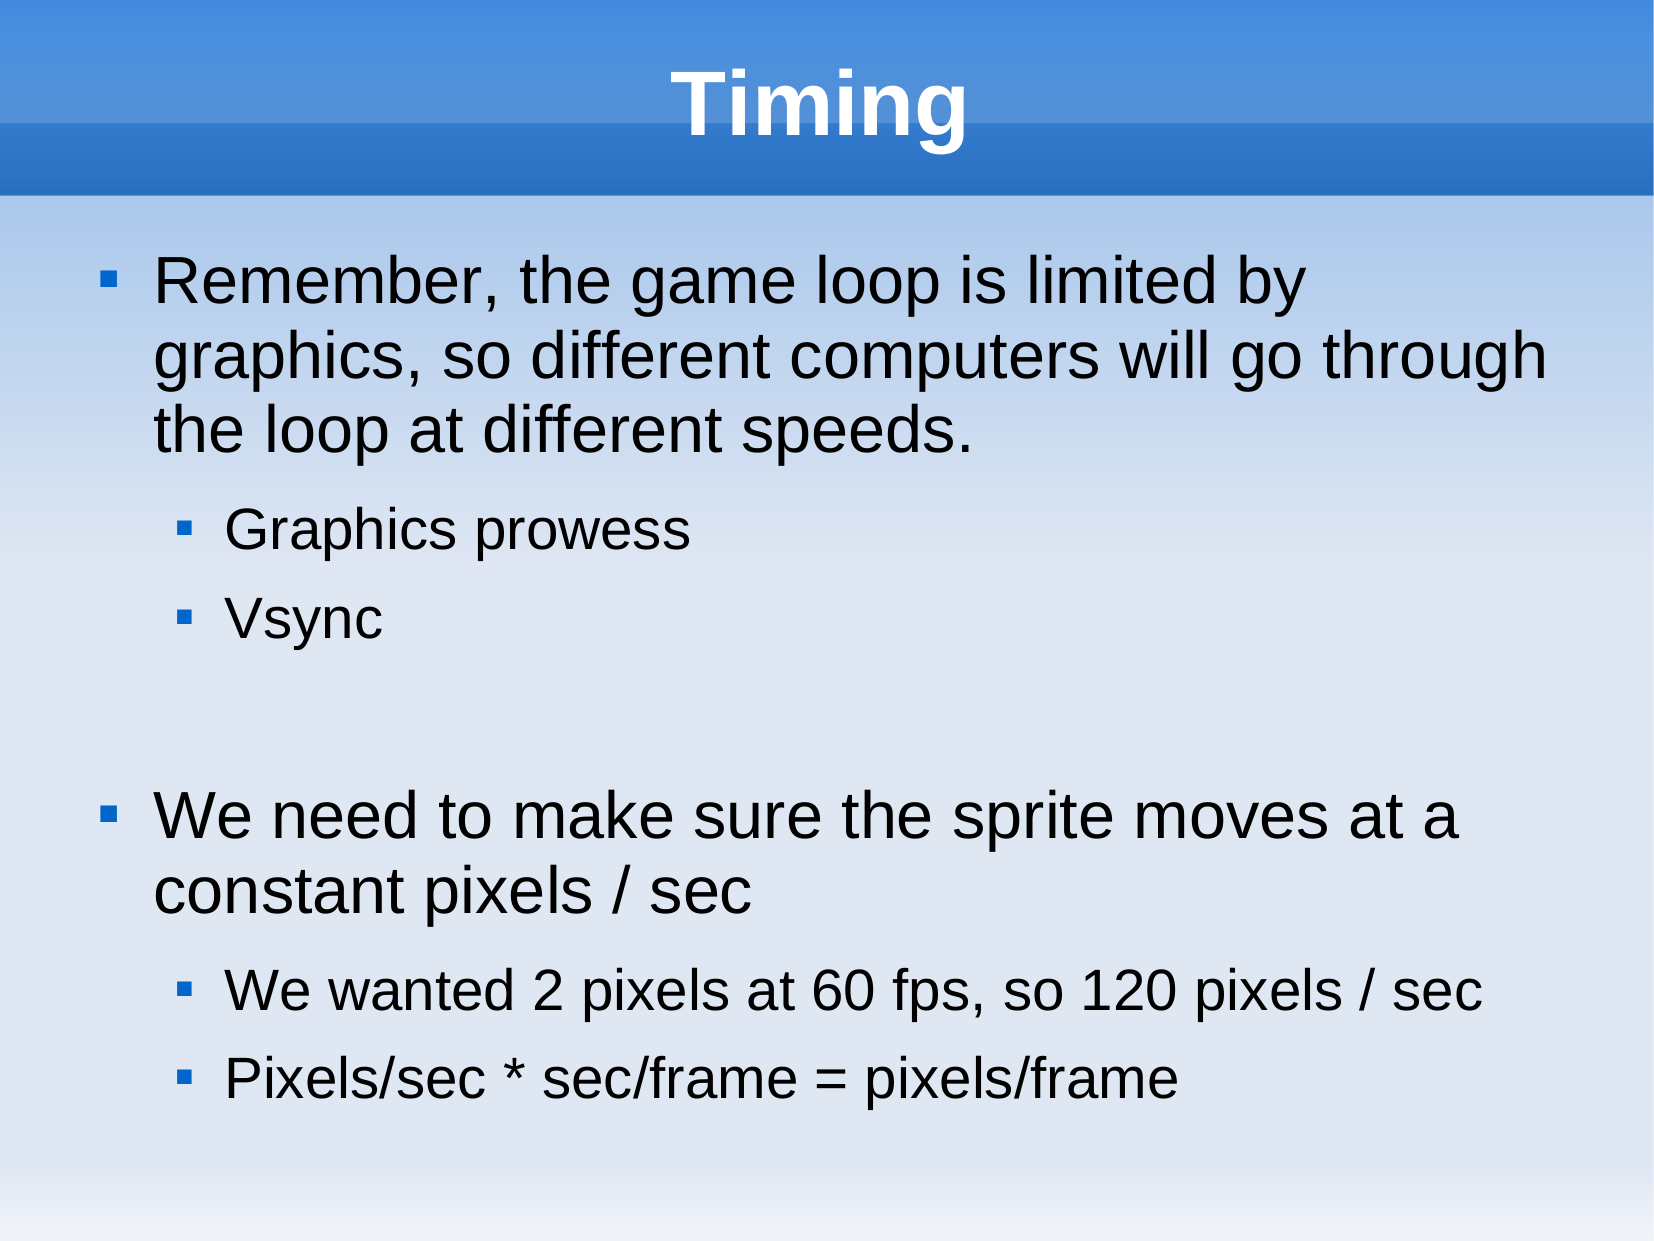

# Timing
Remember, the game loop is limited by graphics, so different computers will go through the loop at different speeds.
Graphics prowess
Vsync
We need to make sure the sprite moves at a constant pixels / sec
We wanted 2 pixels at 60 fps, so 120 pixels / sec
Pixels/sec * sec/frame = pixels/frame